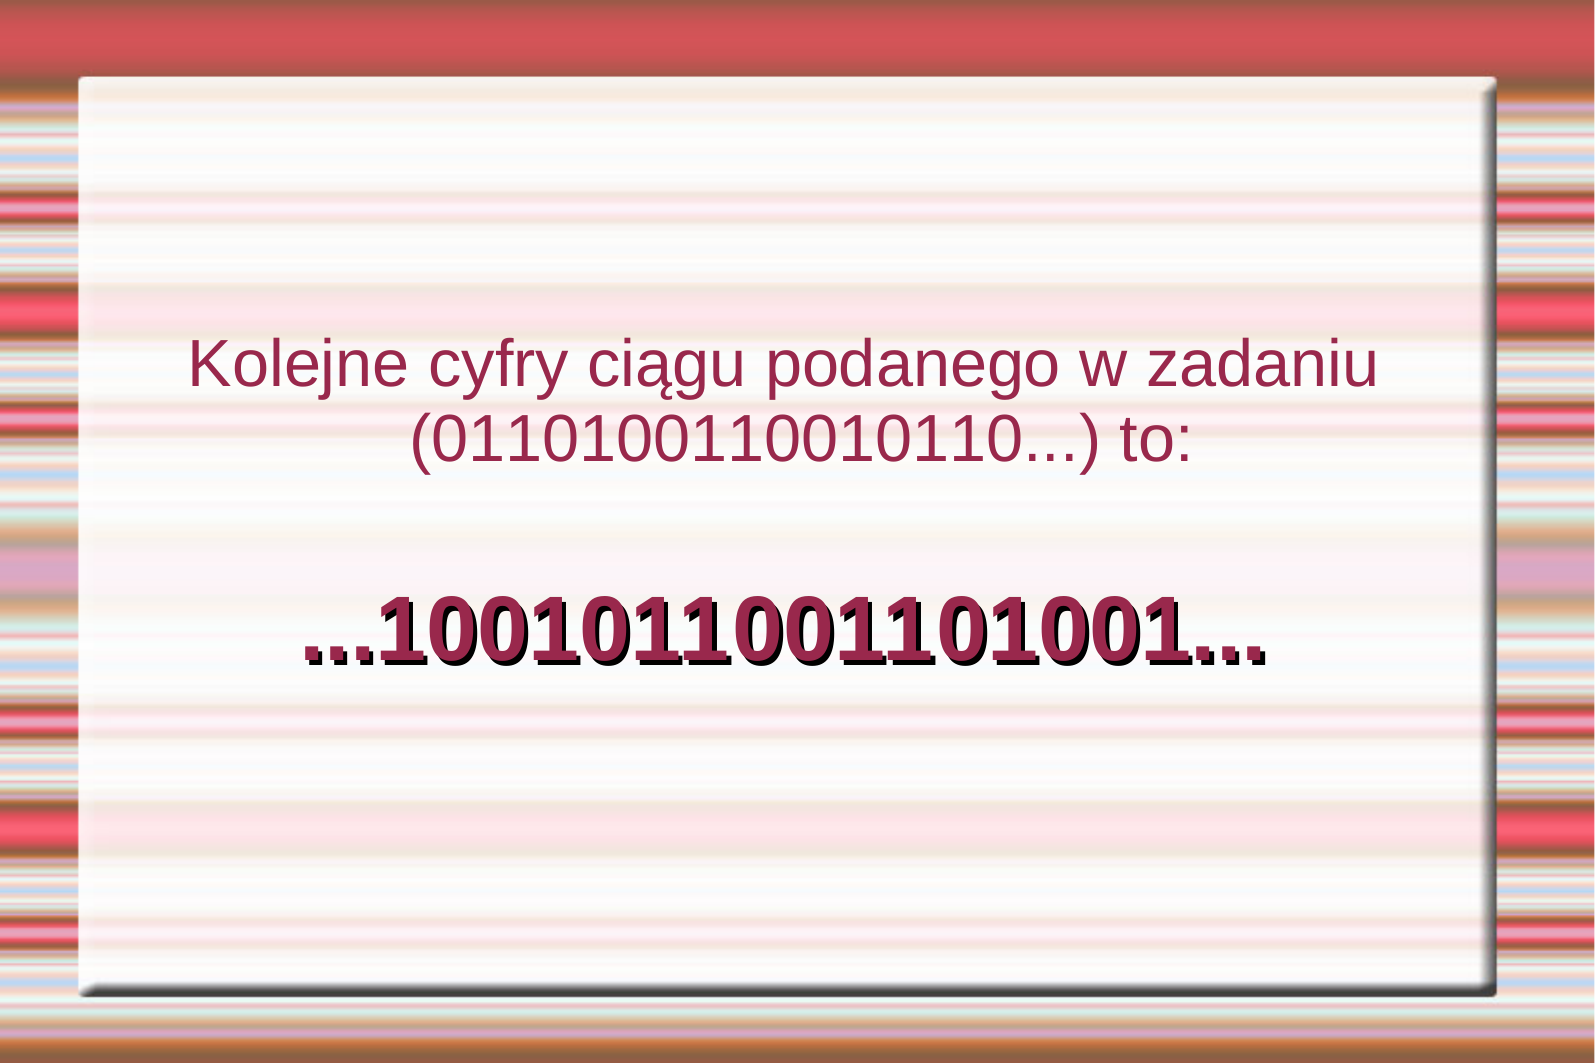

# Kolejne cyfry ciągu podanego w zadaniu (0110100110010110...) to:
...1001011001101001...